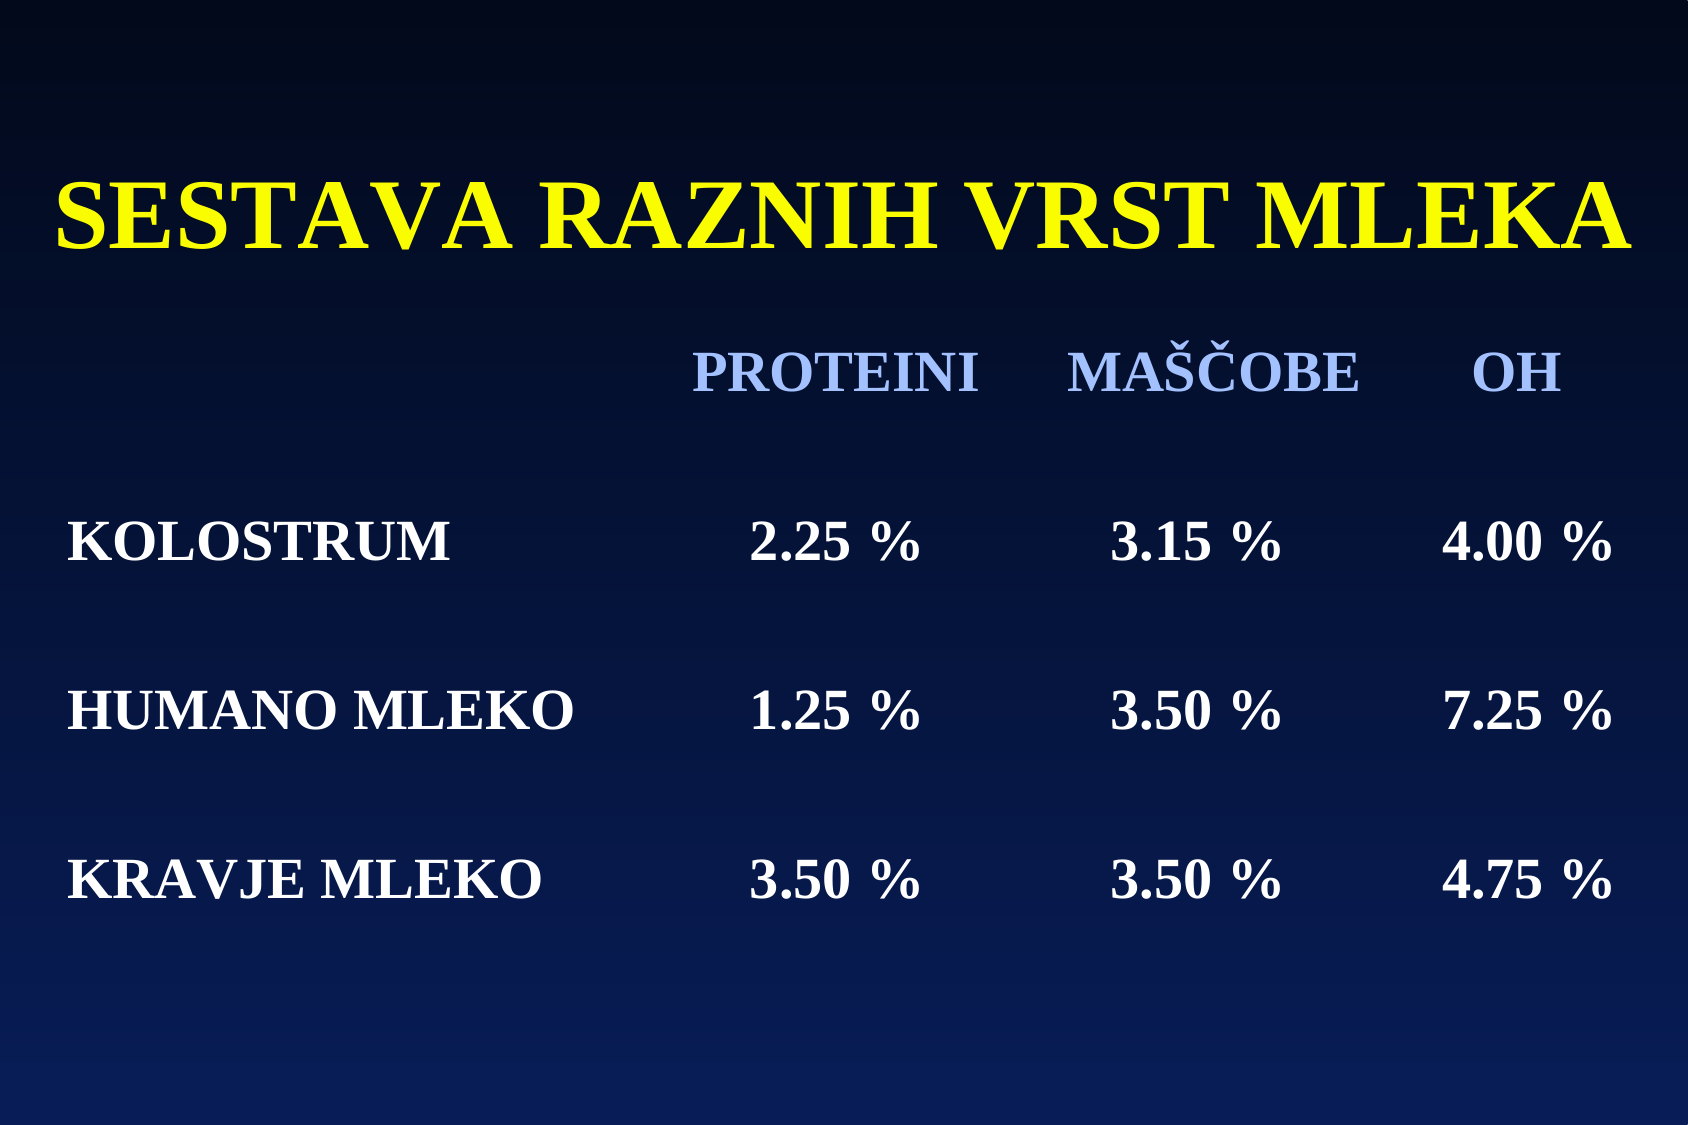

# SESTAVA RAZNIH VRST MLEKA
						PROTEINI	MAŠČOBE	 OH
KOLOSTRUM		 2.25 %		 3.15 %		4.00 %
HUMANO MLEKO	 1.25 %		 3.50 %		7.25 %
KRAVJE MLEKO		 3.50 %		 3.50 %		4.75 %